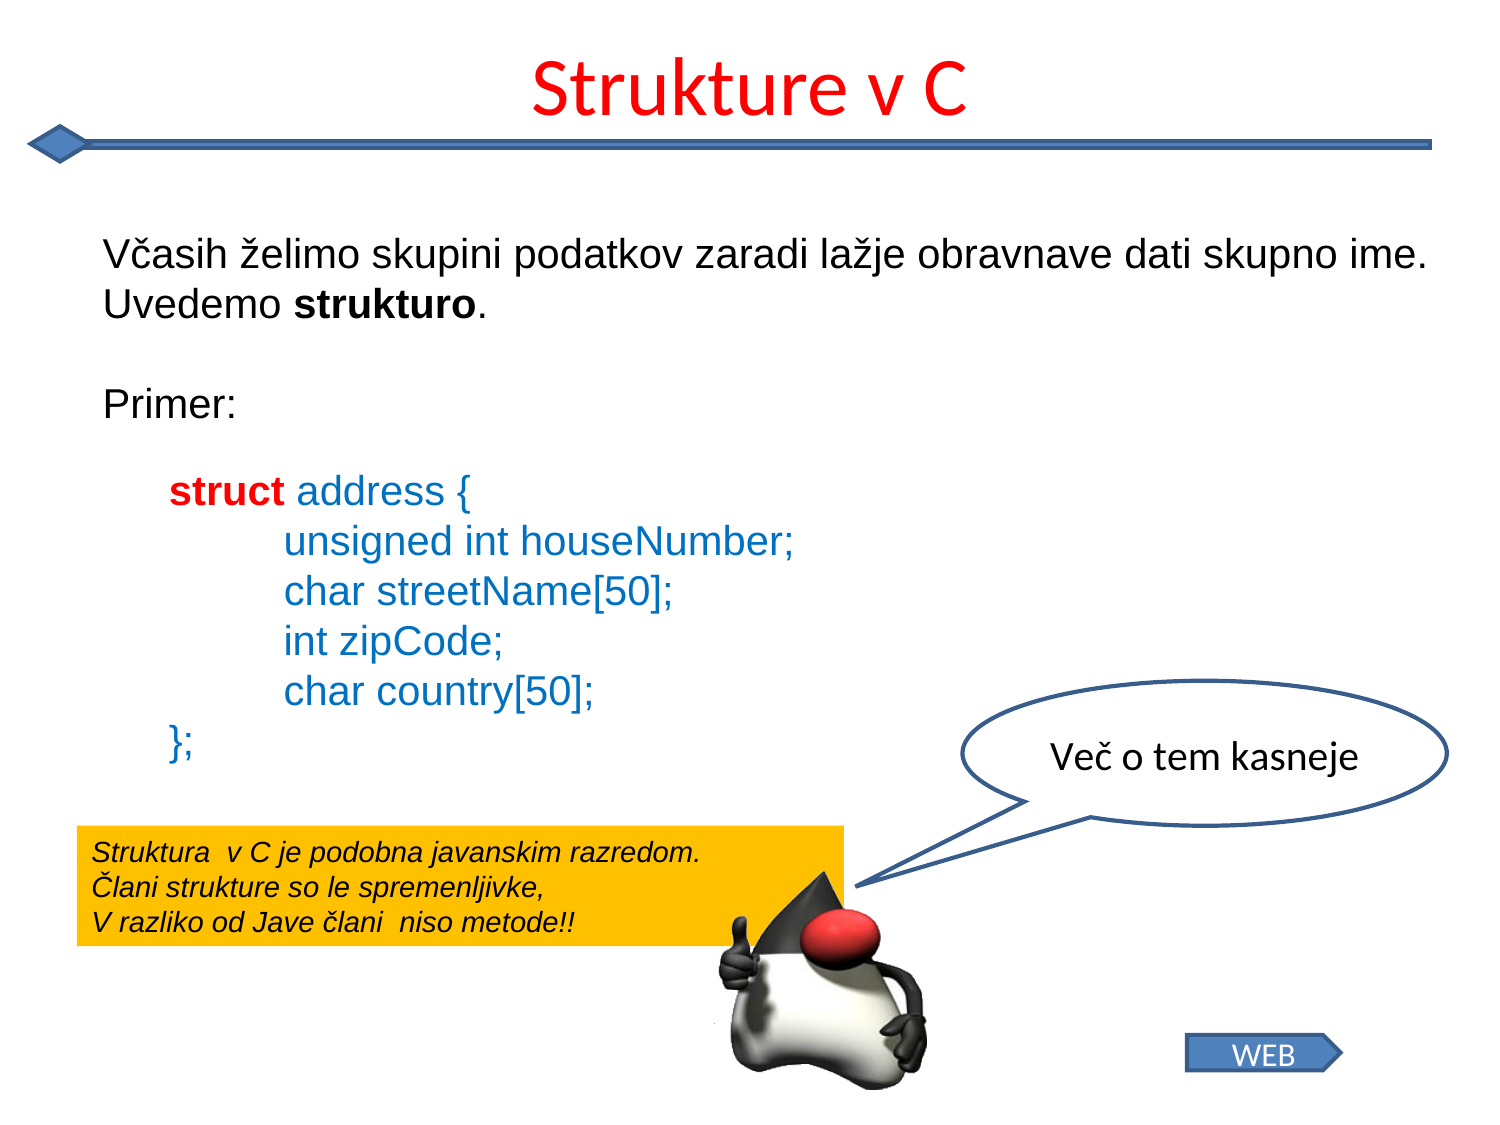

# Strukture v C
Včasih želimo skupini podatkov zaradi lažje obravnave dati skupno ime.
Uvedemo strukturo.
Primer:
struct address {
 unsigned int houseNumber;
 char streetName[50];
 int zipCode;
 char country[50];
};
Več o tem kasneje
Struktura v C je podobna javanskim razredom.
Člani strukture so le spremenljivke,
V razliko od Jave člani niso metode!!
WEB